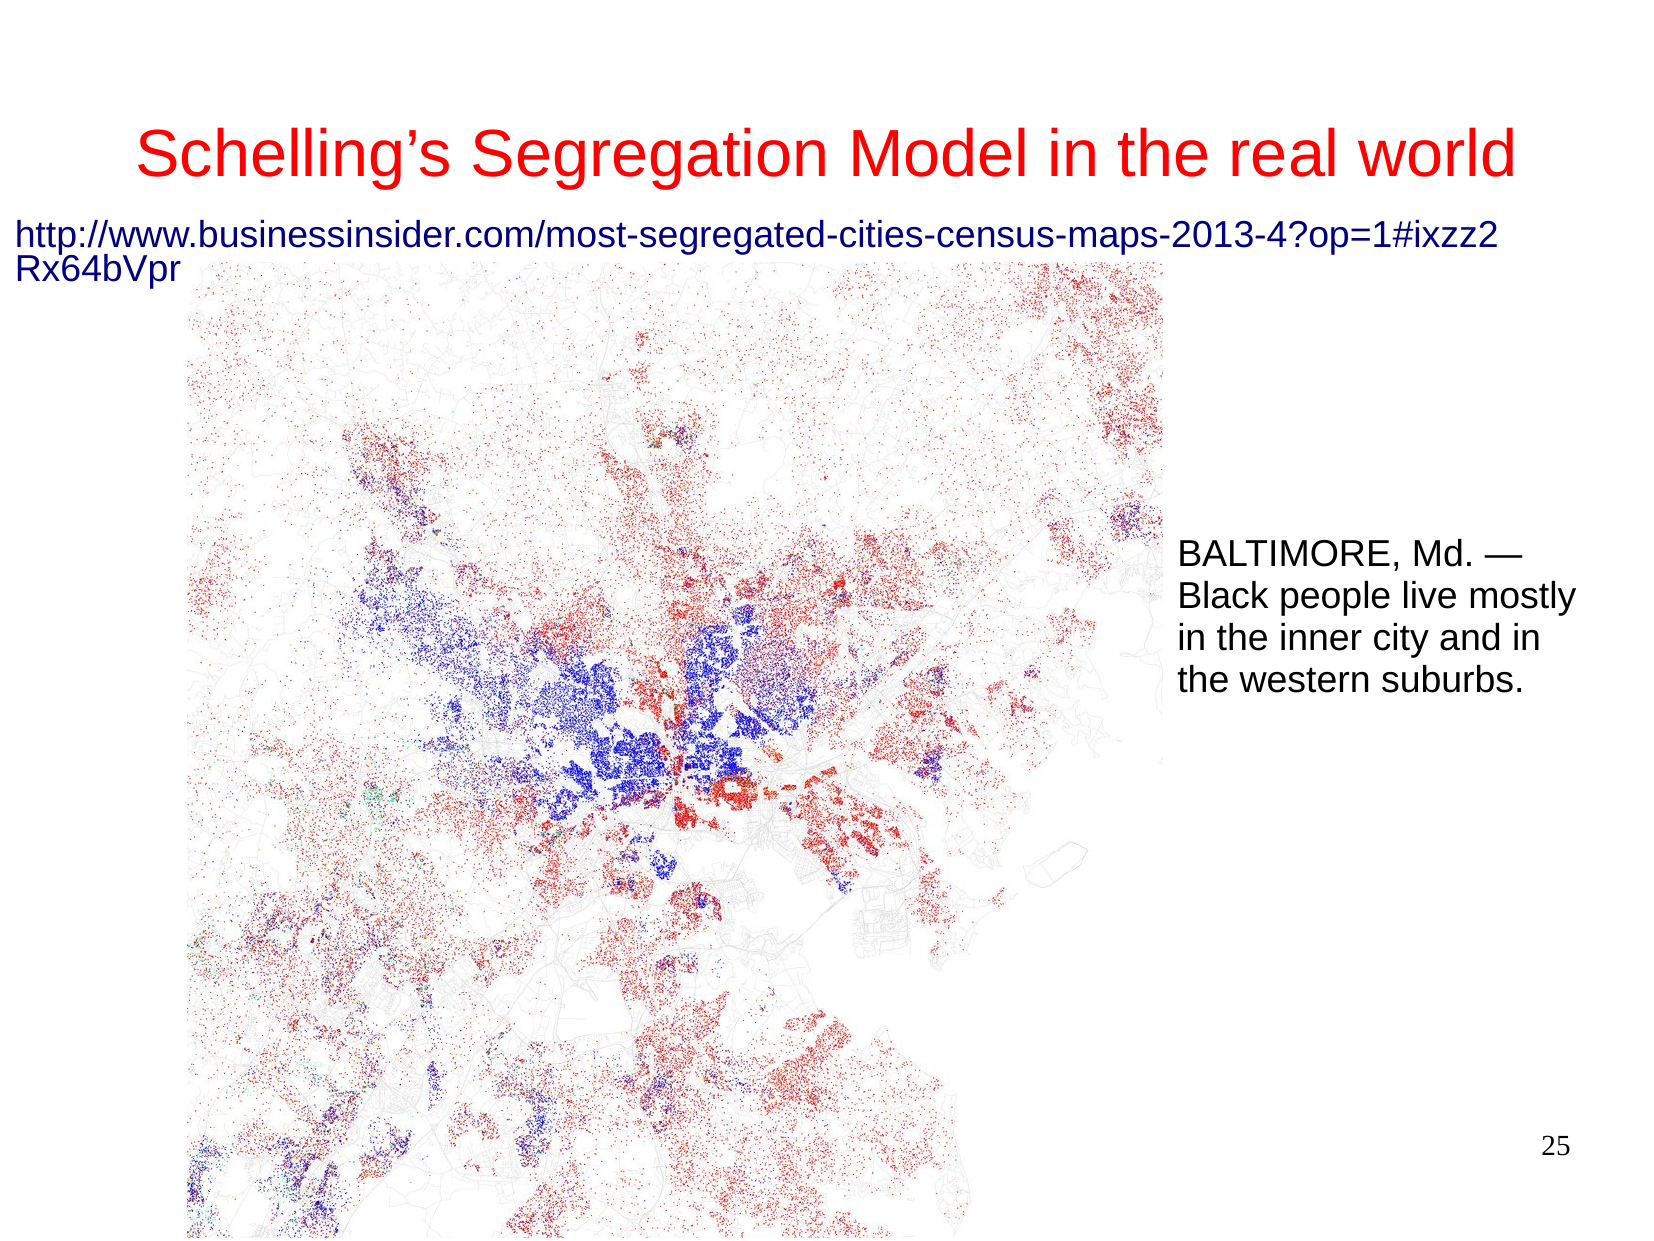

# Schelling’s Segregation Model in the real world
http://www.businessinsider.com/most-segregated-cities-census-maps-2013-4?op=1#ixzz2Rx64bVpr
BALTIMORE, Md. — Black people live mostly in the inner city and in the western suburbs.
Complex Systems
25